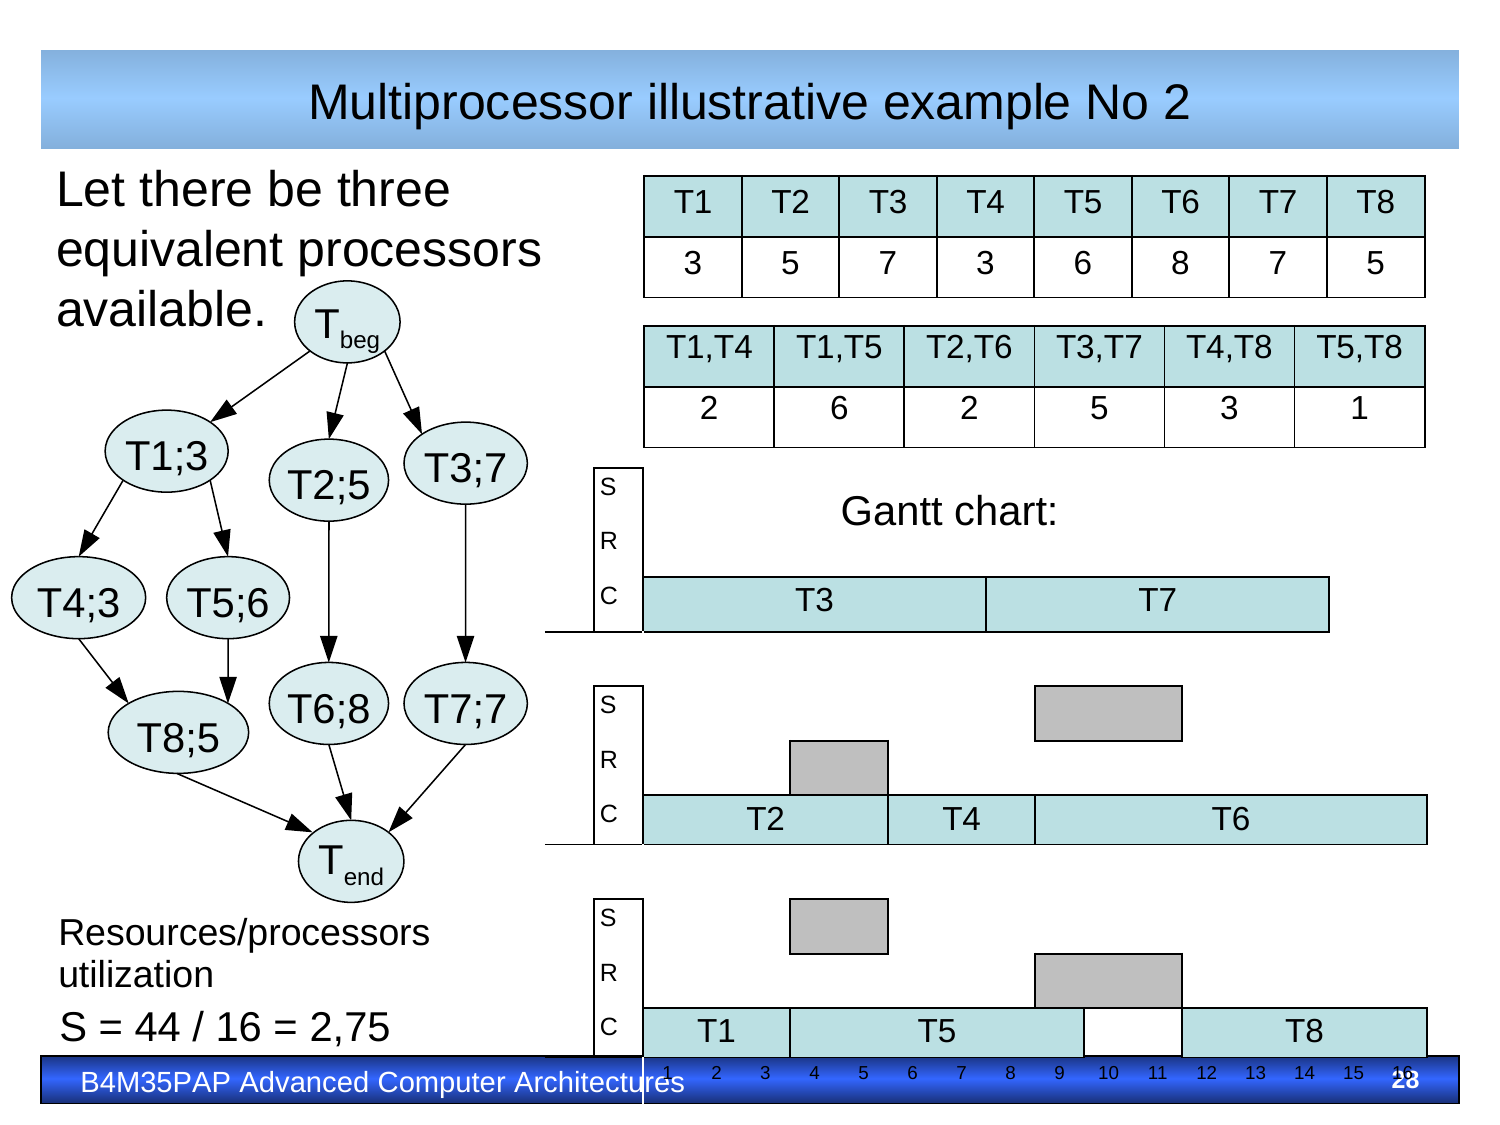

# Multiprocessor illustrative example No 2
Let there be three equivalent processors available.
| T1 | T2 | T3 | T4 | T5 | T6 | T7 | T8 |
| --- | --- | --- | --- | --- | --- | --- | --- |
| 3 | 5 | 7 | 3 | 6 | 8 | 7 | 5 |
Tbeg
| T1,T4 | T1,T5 | T2,T6 | T3,T7 | T4,T8 | T5,T8 |
| --- | --- | --- | --- | --- | --- |
| 2 | 6 | 2 | 5 | 3 | 1 |
T1;3
T3;7
T2;5
| | S | | | | | | | | | | | | | | | | |
| --- | --- | --- | --- | --- | --- | --- | --- | --- | --- | --- | --- | --- | --- | --- | --- | --- | --- |
| | R | | | | | | | | | | | | | | | | |
| | C | T3 | | | | | | | T7 | | | | | | | | |
| | | | | | | | | | | | | | | | | | |
| | S | | | | | | | | | | | | | | | | |
| | R | | | | | | | | | | | | | | | | |
| | C | T2 | | | | | T4 | | | T6 | | | | | | | |
| | | | | | | | | | | | | | | | | | |
| | S | | | | | | | | | | | | | | | | |
| | R | | | | | | | | | | | | | | | | |
| | C | T1 | | | T5 | | | | | | | | T8 | | | | |
| | | 1 | 2 | 3 | 4 | 5 | 6 | 7 | 8 | 9 | 10 | 11 | 12 | 13 | 14 | 15 | 16 |
Gantt chart:
T4;3
T5;6
T6;8
T7;7
T8;5
Tend
Resources/processors utilization
S = 44 / 16 = 2,75